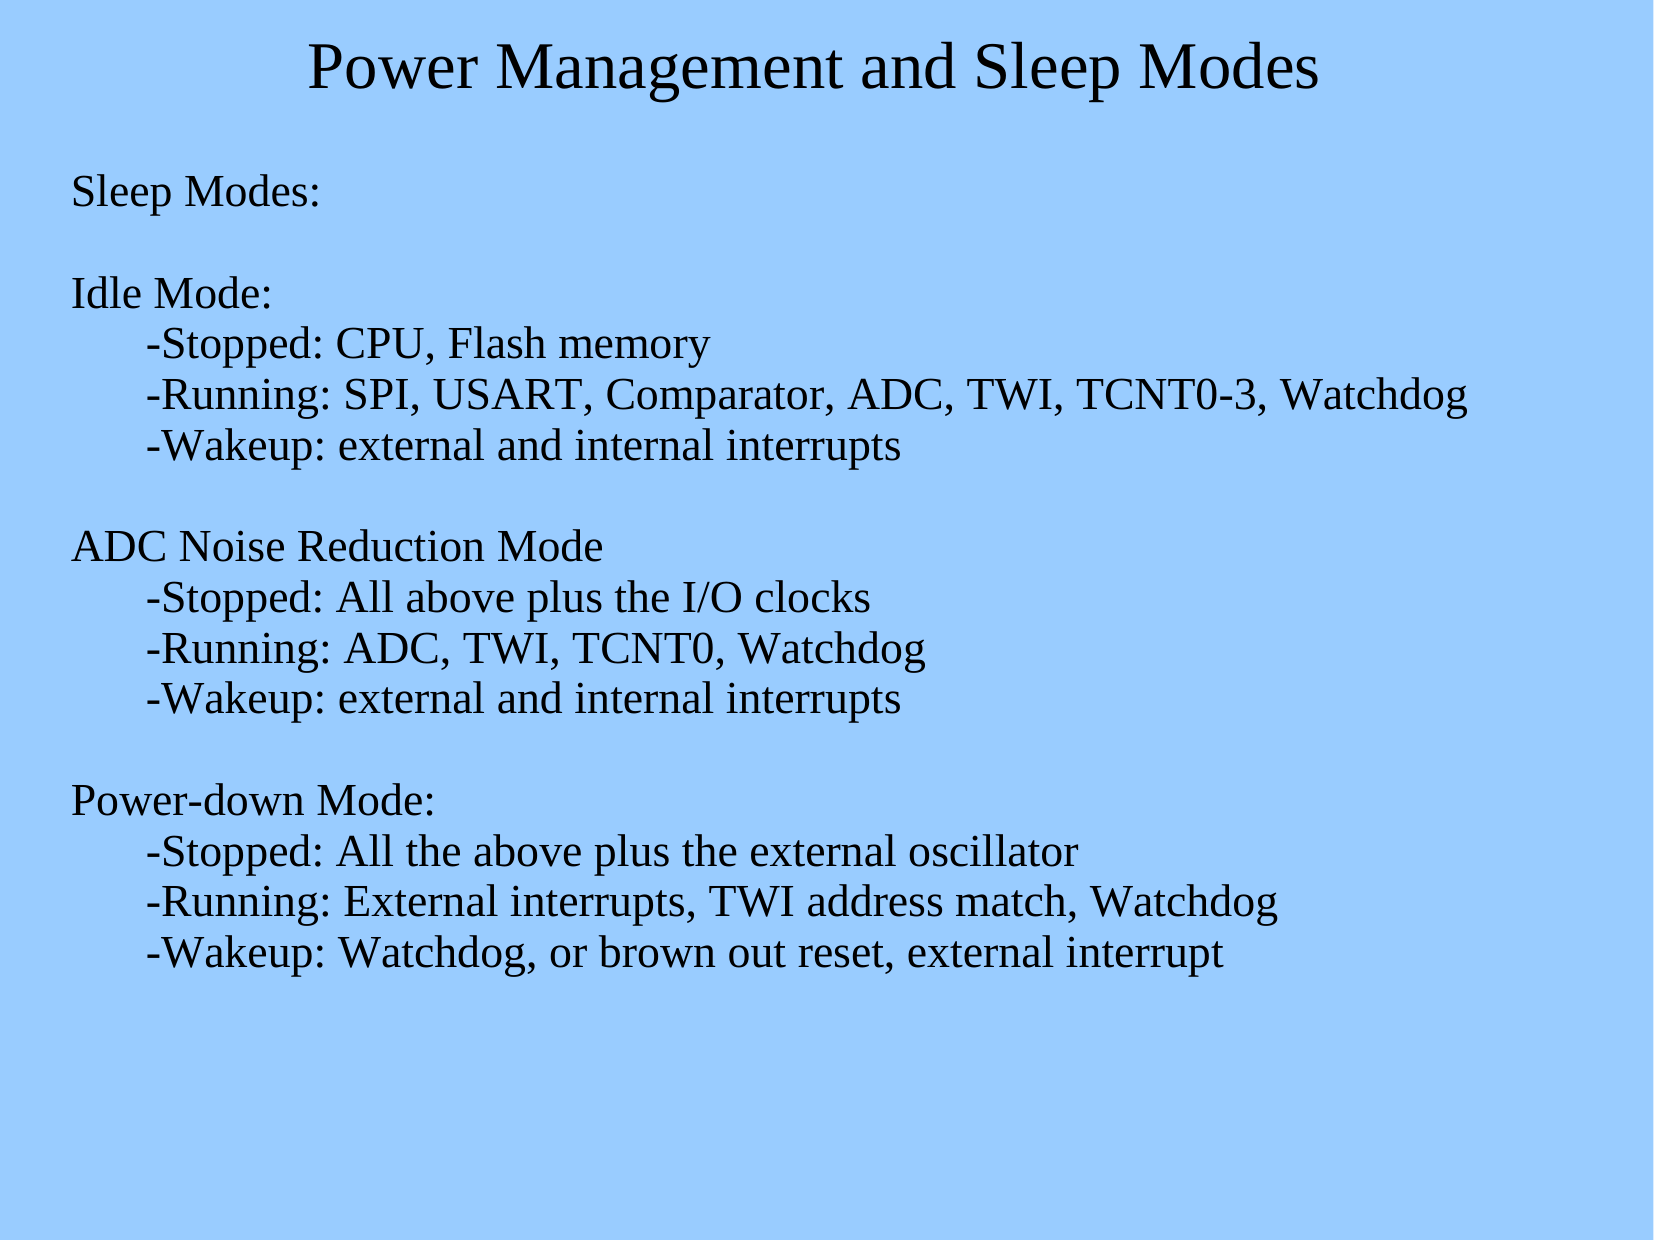

Power Management and Sleep Modes
Sleep Modes:
Idle Mode:
	-Stopped: CPU, Flash memory
	-Running: SPI, USART, Comparator, ADC, TWI, TCNT0-3, Watchdog
	-Wakeup: external and internal interrupts
ADC Noise Reduction Mode
	-Stopped: All above plus the I/O clocks
	-Running: ADC, TWI, TCNT0, Watchdog
	-Wakeup: external and internal interrupts
Power-down Mode:
	-Stopped: All the above plus the external oscillator
	-Running: External interrupts, TWI address match, Watchdog
	-Wakeup: Watchdog, or brown out reset, external interrupt